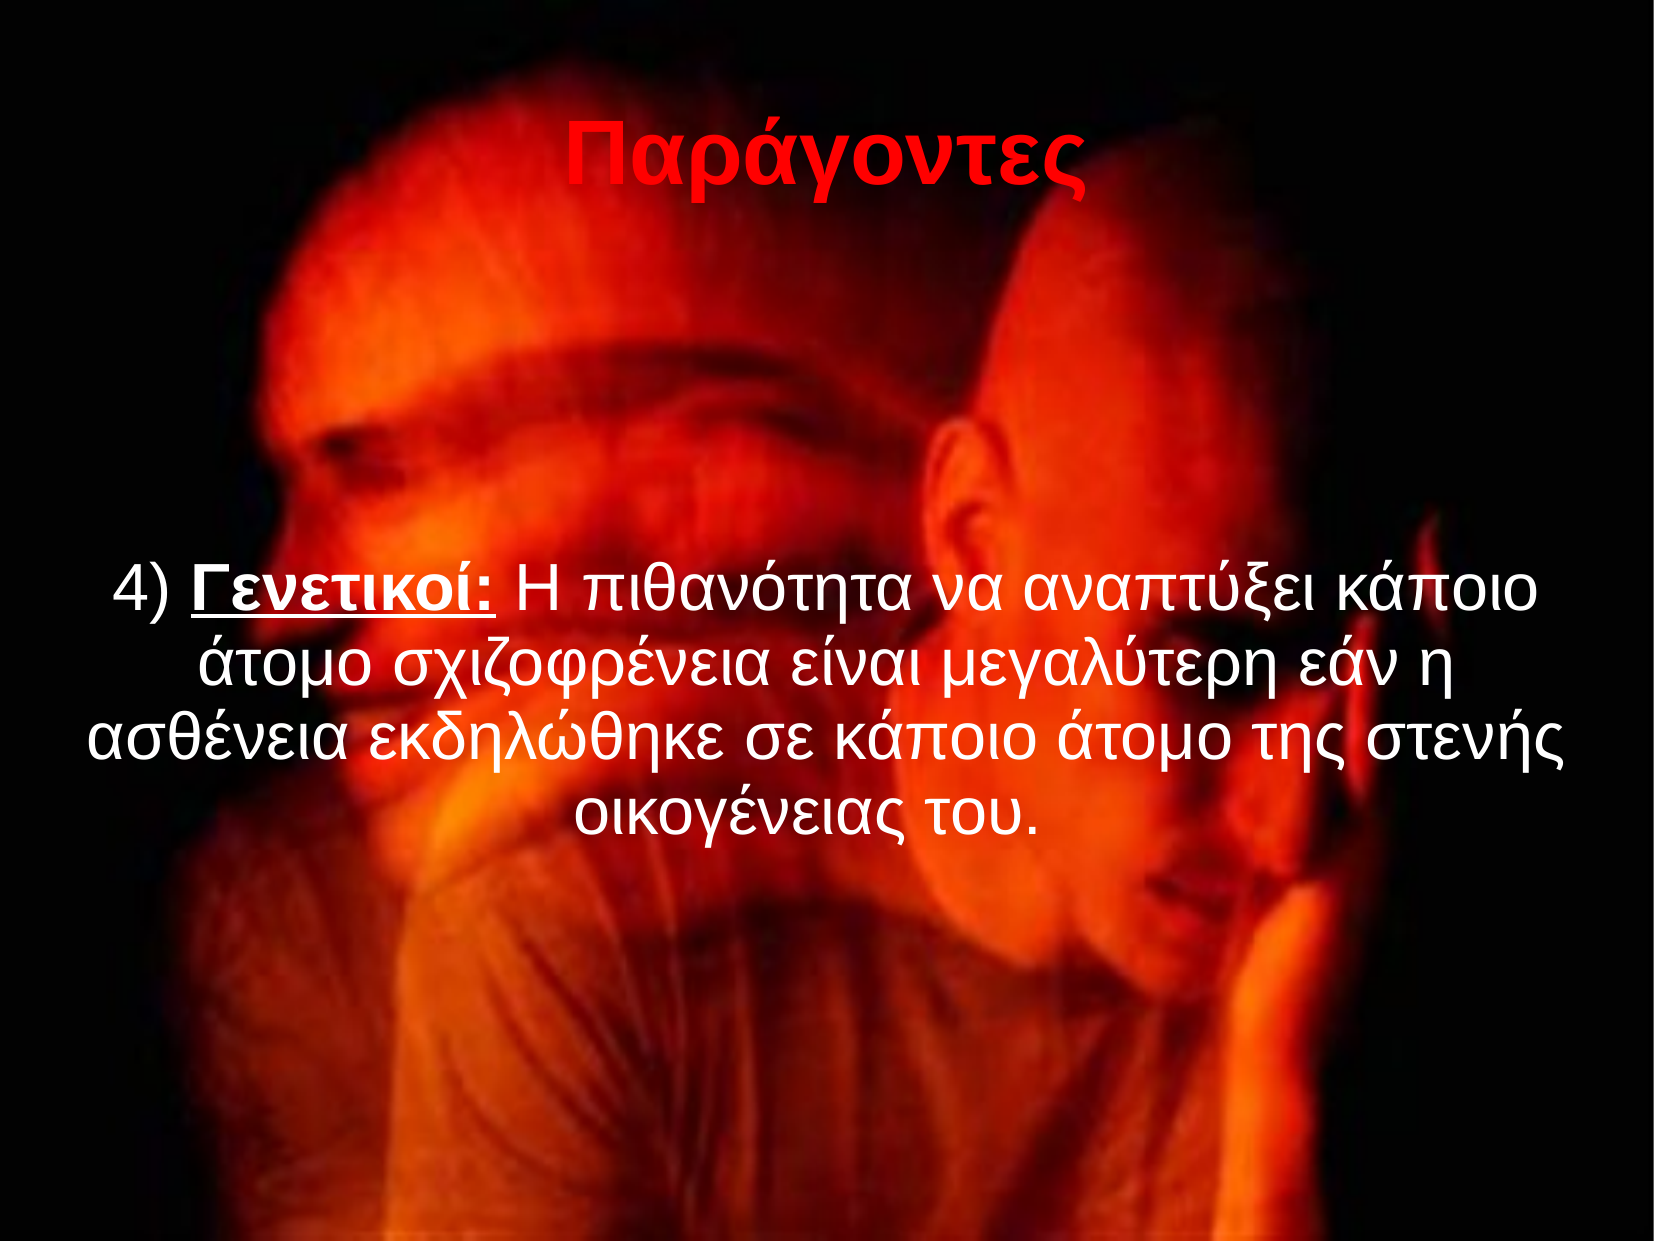

# Παράγοντες
4) Γενετικοί: Η πιθανότητα να αναπτύξει κάποιο άτομο σχιζοφρένεια είναι μεγαλύτερη εάν η ασθένεια εκδηλώθηκε σε κάποιο άτομο της στενής οικογένειας του.